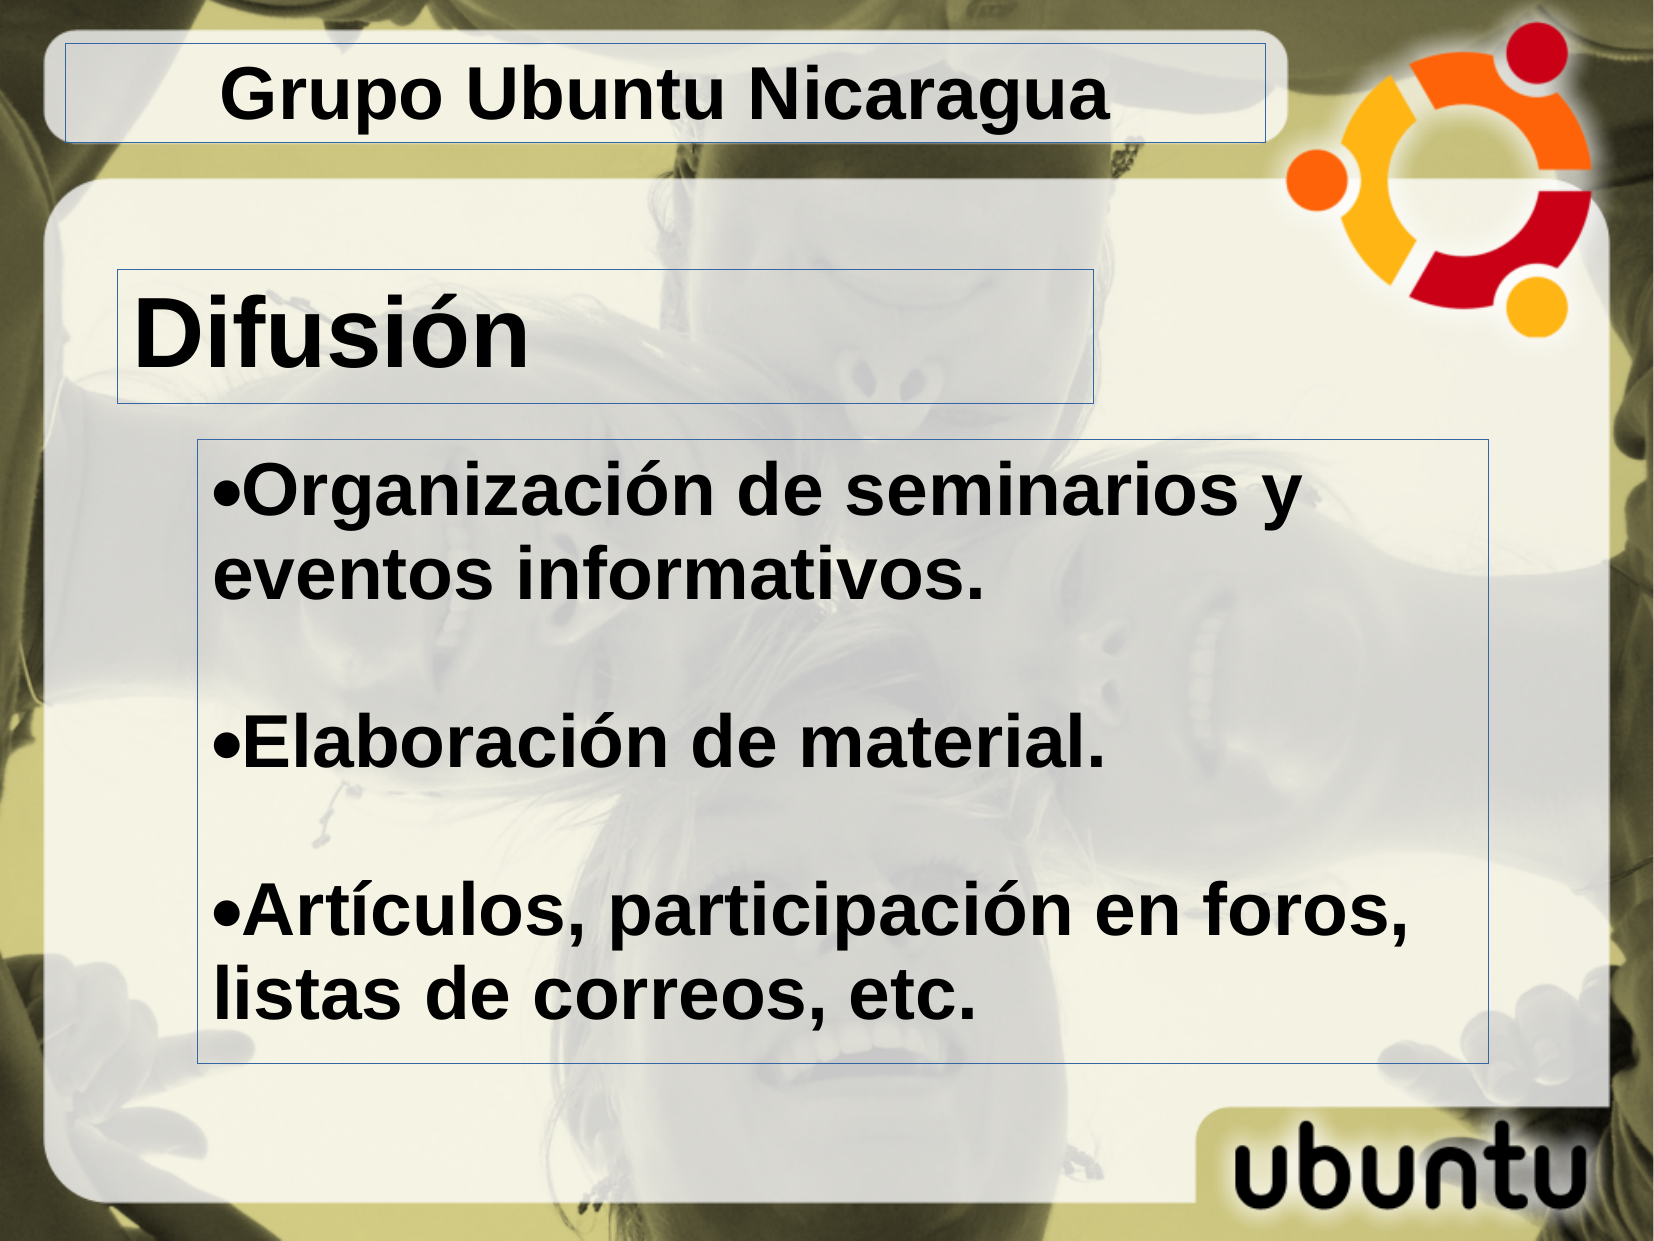

Grupo Ubuntu Nicaragua
Difusión
Organización de seminarios y eventos informativos.
Elaboración de material.
Artículos, participación en foros, listas de correos, etc.